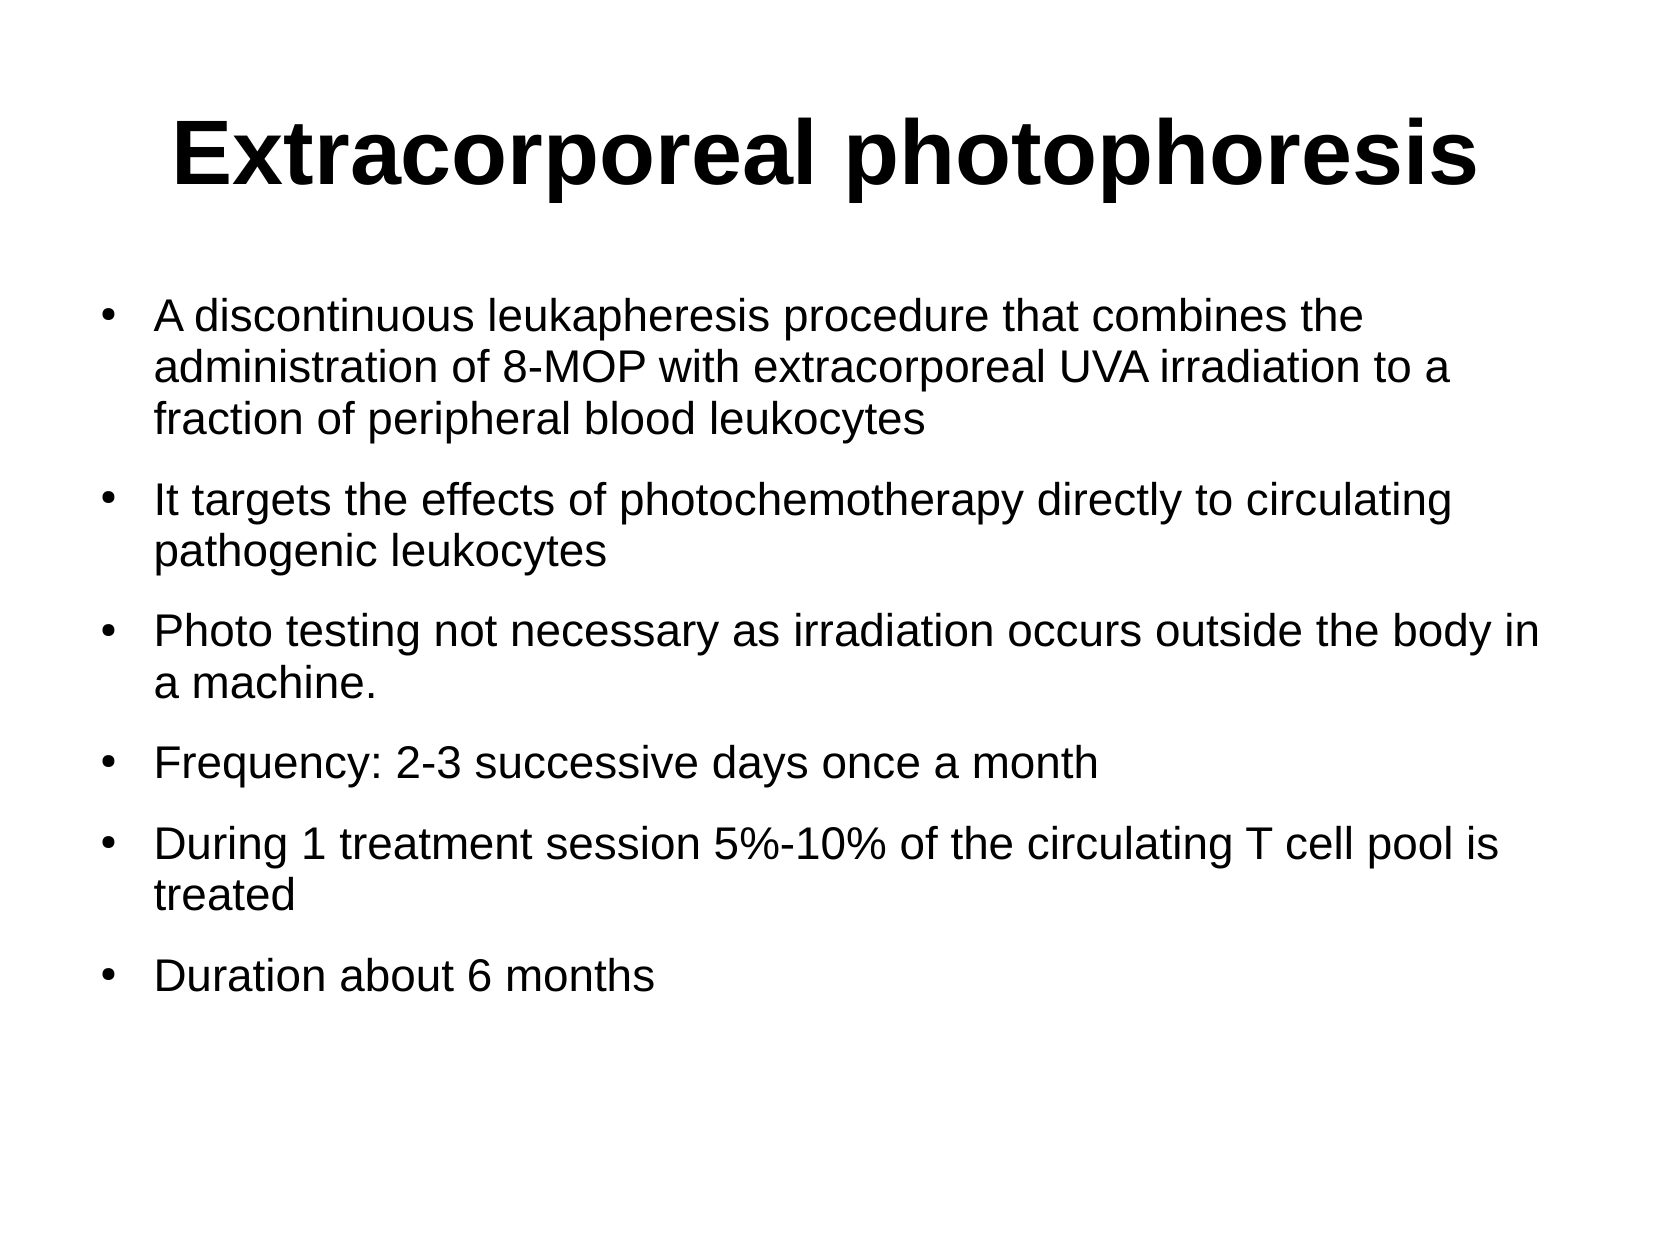

# Extracorporeal photophoresis
A discontinuous leukapheresis procedure that combines the administration of 8-MOP with extracorporeal UVA irradiation to a fraction of peripheral blood leukocytes
It targets the effects of photochemotherapy directly to circulating pathogenic leukocytes
Photo testing not necessary as irradiation occurs outside the body in a machine.
Frequency: 2-3 successive days once a month
During 1 treatment session 5%-10% of the circulating T cell pool is treated
Duration about 6 months